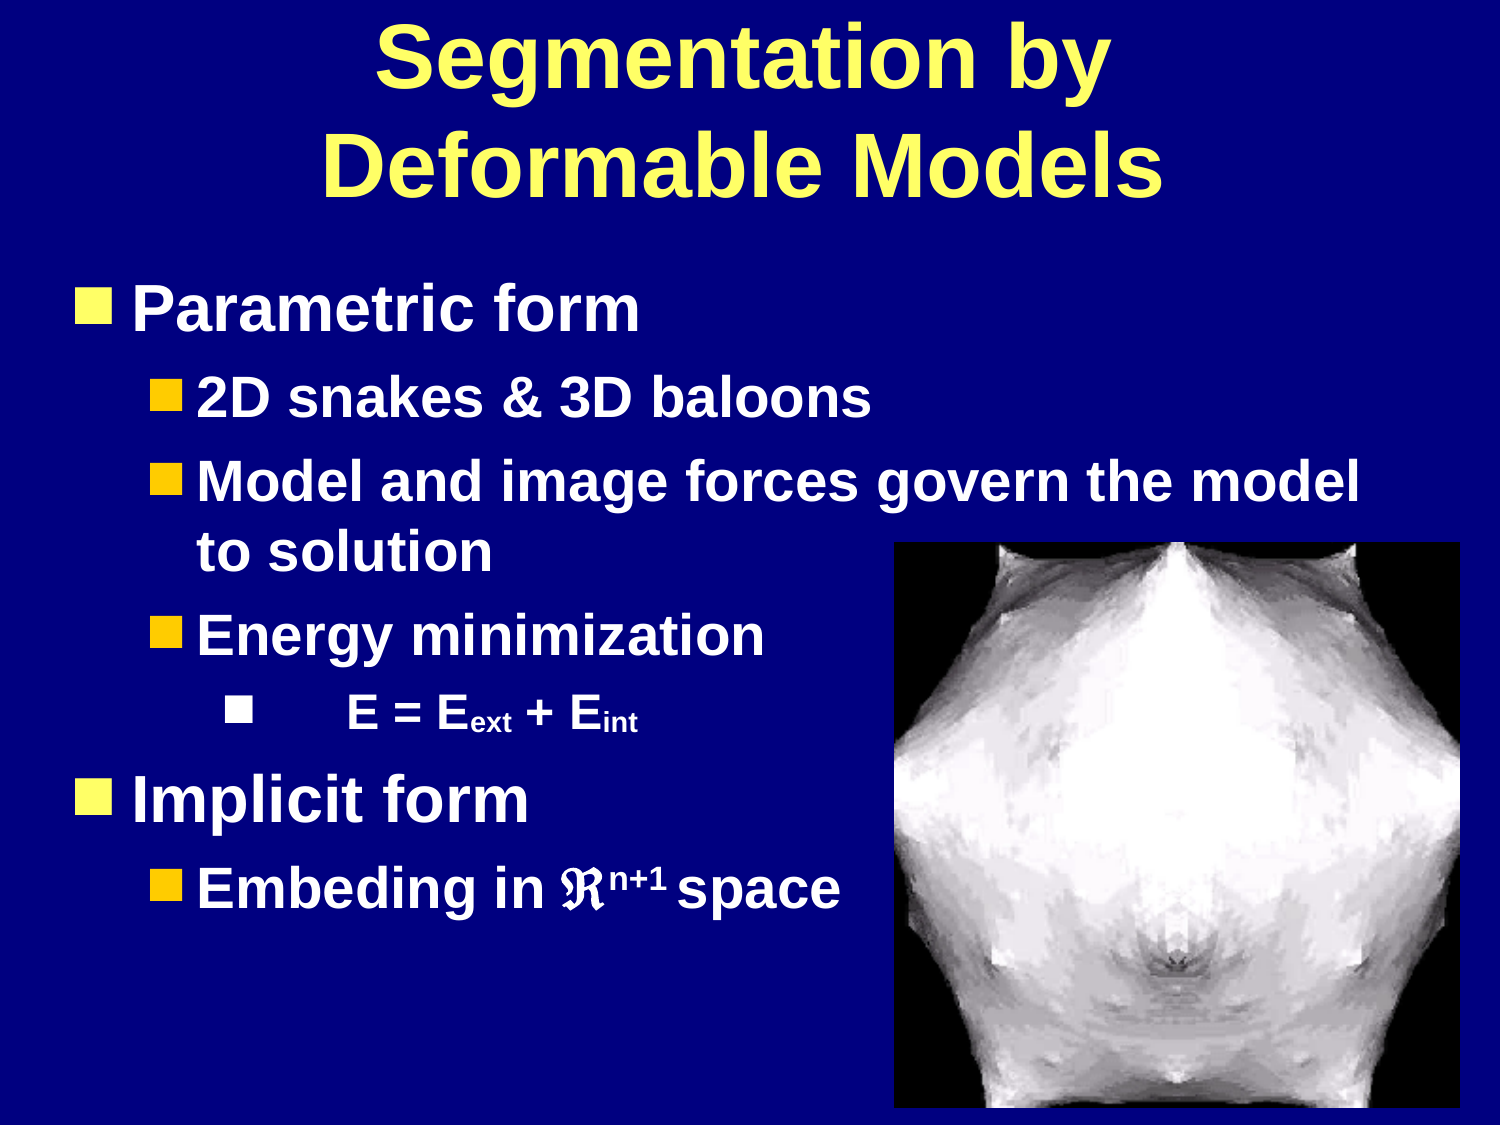

# Segmentation by Deformable Models
Parametric form
2D snakes & 3D baloons
Model and image forces govern the model to solution
Energy minimization
 E = Eext + Eint
Implicit form
Embeding in ℜn+1 space